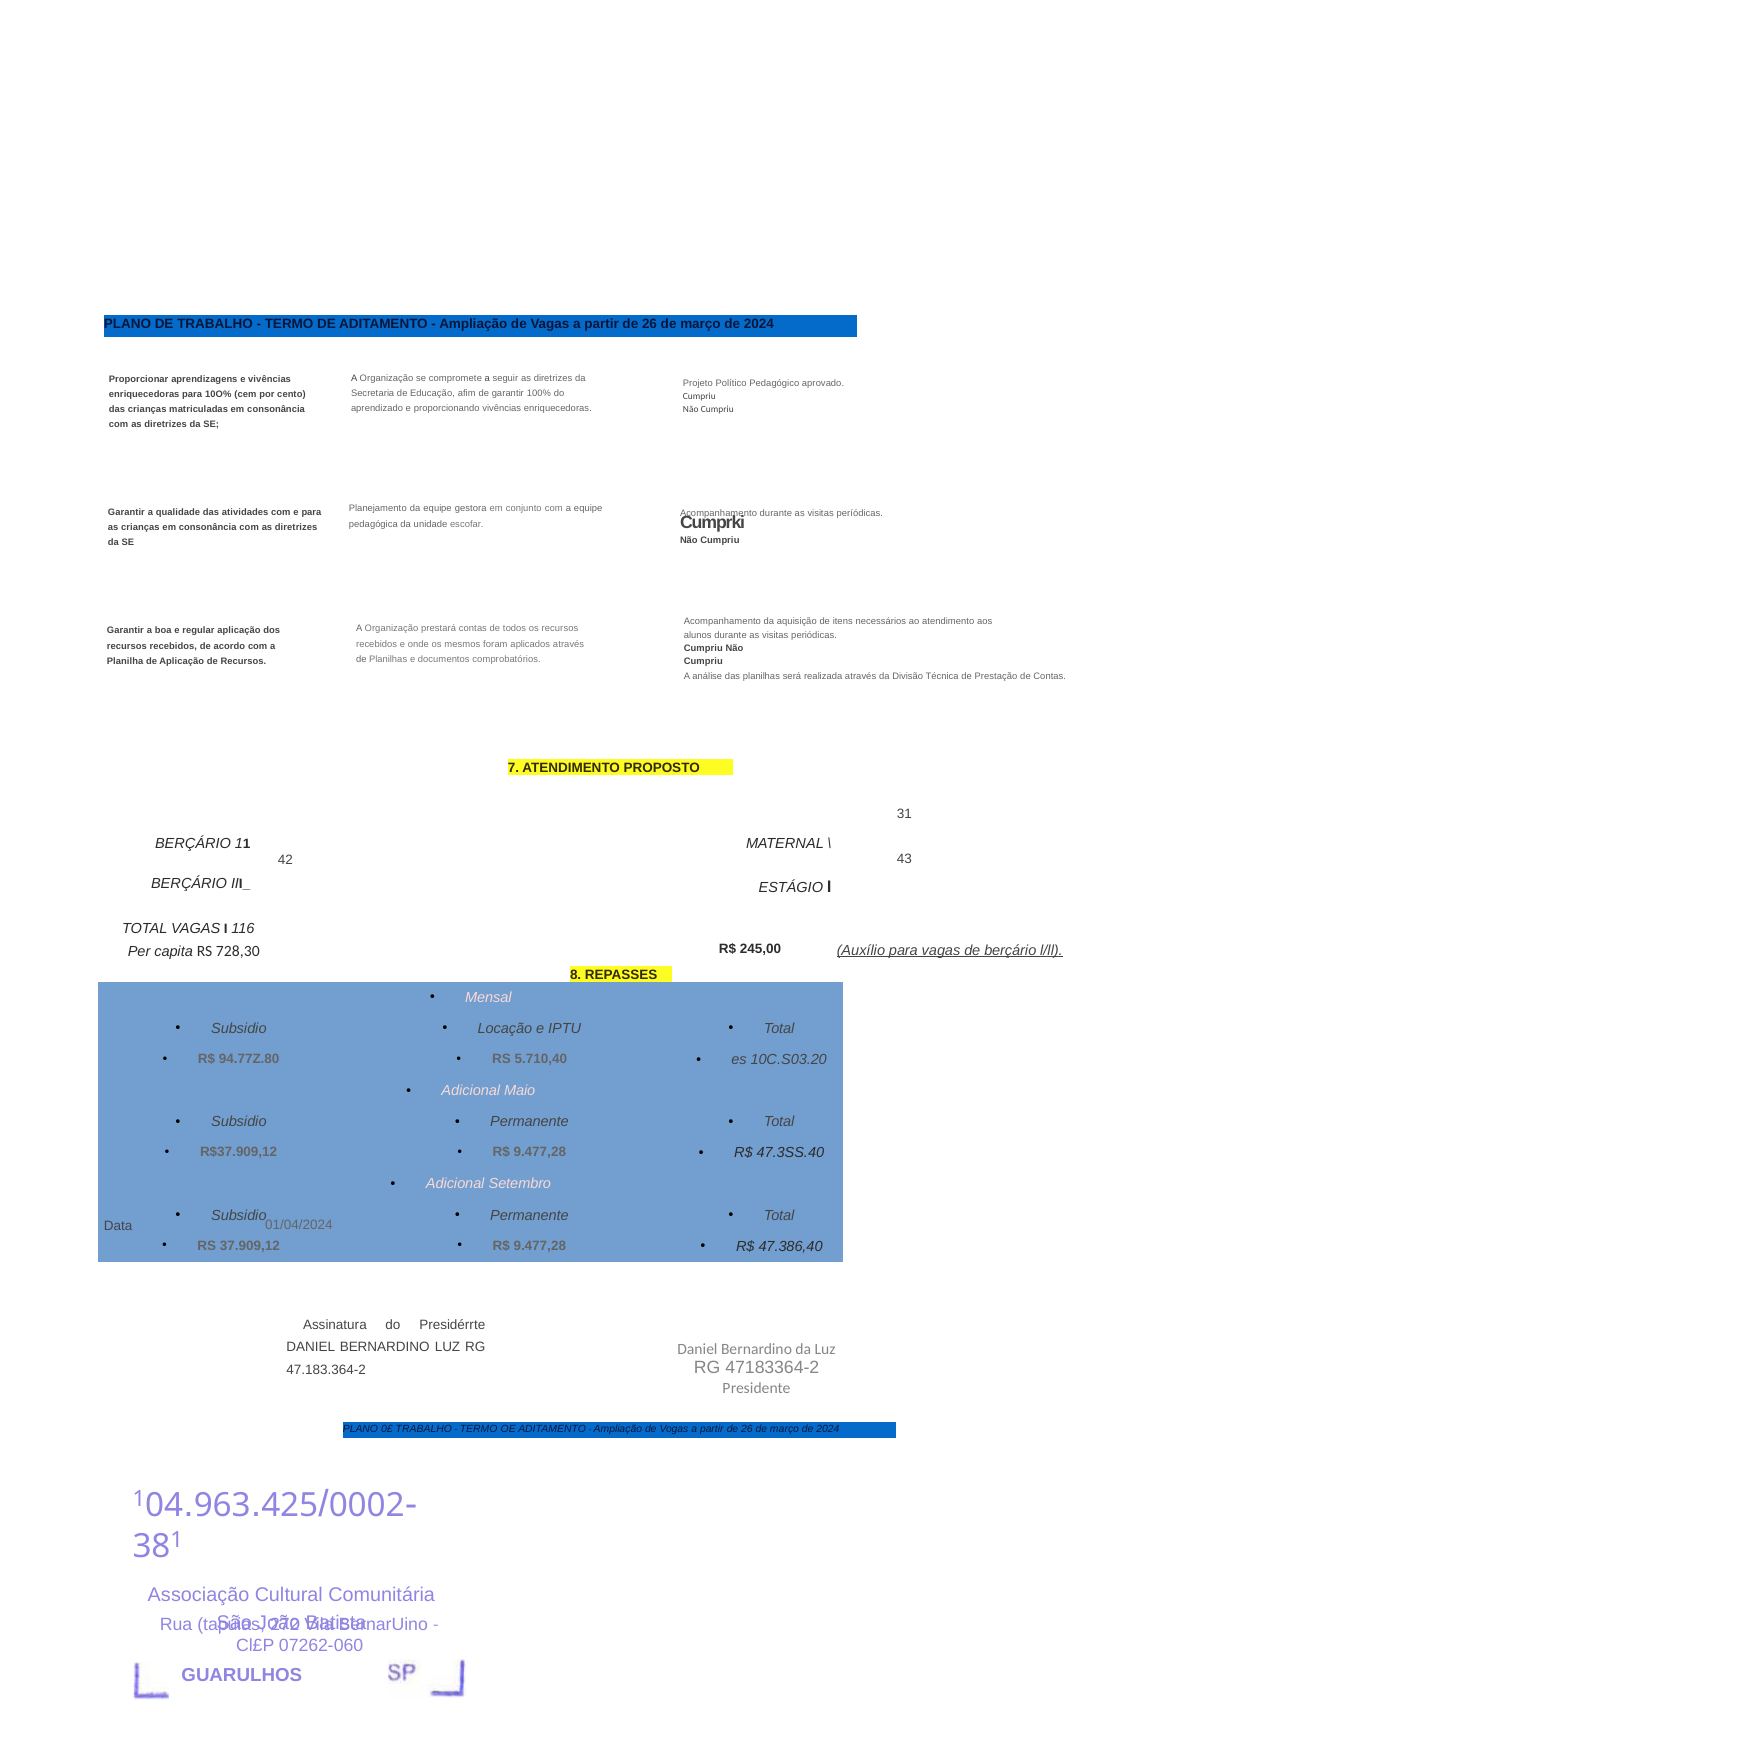

PLANO DE TRABALHO - TERMO DE ADITAMENTO - Ampliação de Vagas a partir de 26 de março de 2024
A Organização se compromete a seguir as diretrizes da Secretaria de Educação, afim de garantir 100% do aprendizado e proporcionando vivências enriquecedoras.
Proporcionar aprendizagens e vivências enriquecedoras para 10O% (cem por cento) das crianças matriculadas em consonância com as diretrizes da SE;
Projeto Político Pedagógico aprovado.
Cumpriu
Não Cumpriu
Planejamento da equipe gestora em conjunto com a equipe pedagógica da unidade escofar.
Garantir a qualidade das atividades com e para as crianças em consonância com as diretrizes da SE
Acompanhamento durante as visitas períódicas.
Cumprki
Não Cumpriu
Acompanhamento da aquisição de itens necessários ao atendimento aos alunos durante as visitas periódicas.
Cumpriu Não Cumpriu
A análise das planilhas será realizada através da Divisão Técnica de Prestação de Contas.
A Organização prestará contas de todos os recursos recebidos e onde os mesmos foram aplicados através de Planilhas e documentos comprobatórios.
Garantir a boa e regular aplicação dos recursos recebidos, de acordo com a Planilha de Aplicação de Recursos.
7. ATENDIMENTO PROPOSTO
31
BERÇÁRIO 11
MATERNAL \ ESTÁGIO I
BERÇÁRIO III_
43
42
TOTAL VAGAS I 116
R$ 245,00
Per capita RS 728,30
(Auxílio para vagas de berçário l/ll).
8. REPASSES
| Mensal | | |
| --- | --- | --- |
| Subsidio | Locação e IPTU | Total |
| R$ 94.77Z.80 | RS 5.710,40 | es 10C.S03.20 |
| Adicional Maio | | |
| Subsidio | Permanente | Total |
| R$37.909,12 | R$ 9.477,28 | R$ 47.3SS.40 |
| Adicional Setembro | | |
| Subsidio | Permanente | Total |
| RS 37.909,12 | R$ 9.477,28 | R$ 47.386,40 |
01/04/2024
Data
Assinatura do Presidérrte DANIEL BERNARDINO LUZ RG 47.183.364-2
Daniel Bernardino da Luz RG 47183364-2 Presidente
PLANO 0£ TRABALHO - TERMO OE ADITAMENTO - Ampliação de Vogas a partir de 26 de março de 2024
104.963.425/0002-381
Associação Cultural Comunitária São João Batista
Rua (tapuias, 272 Vila BernarUino - Cl£P 07262-060
GUARULHOS